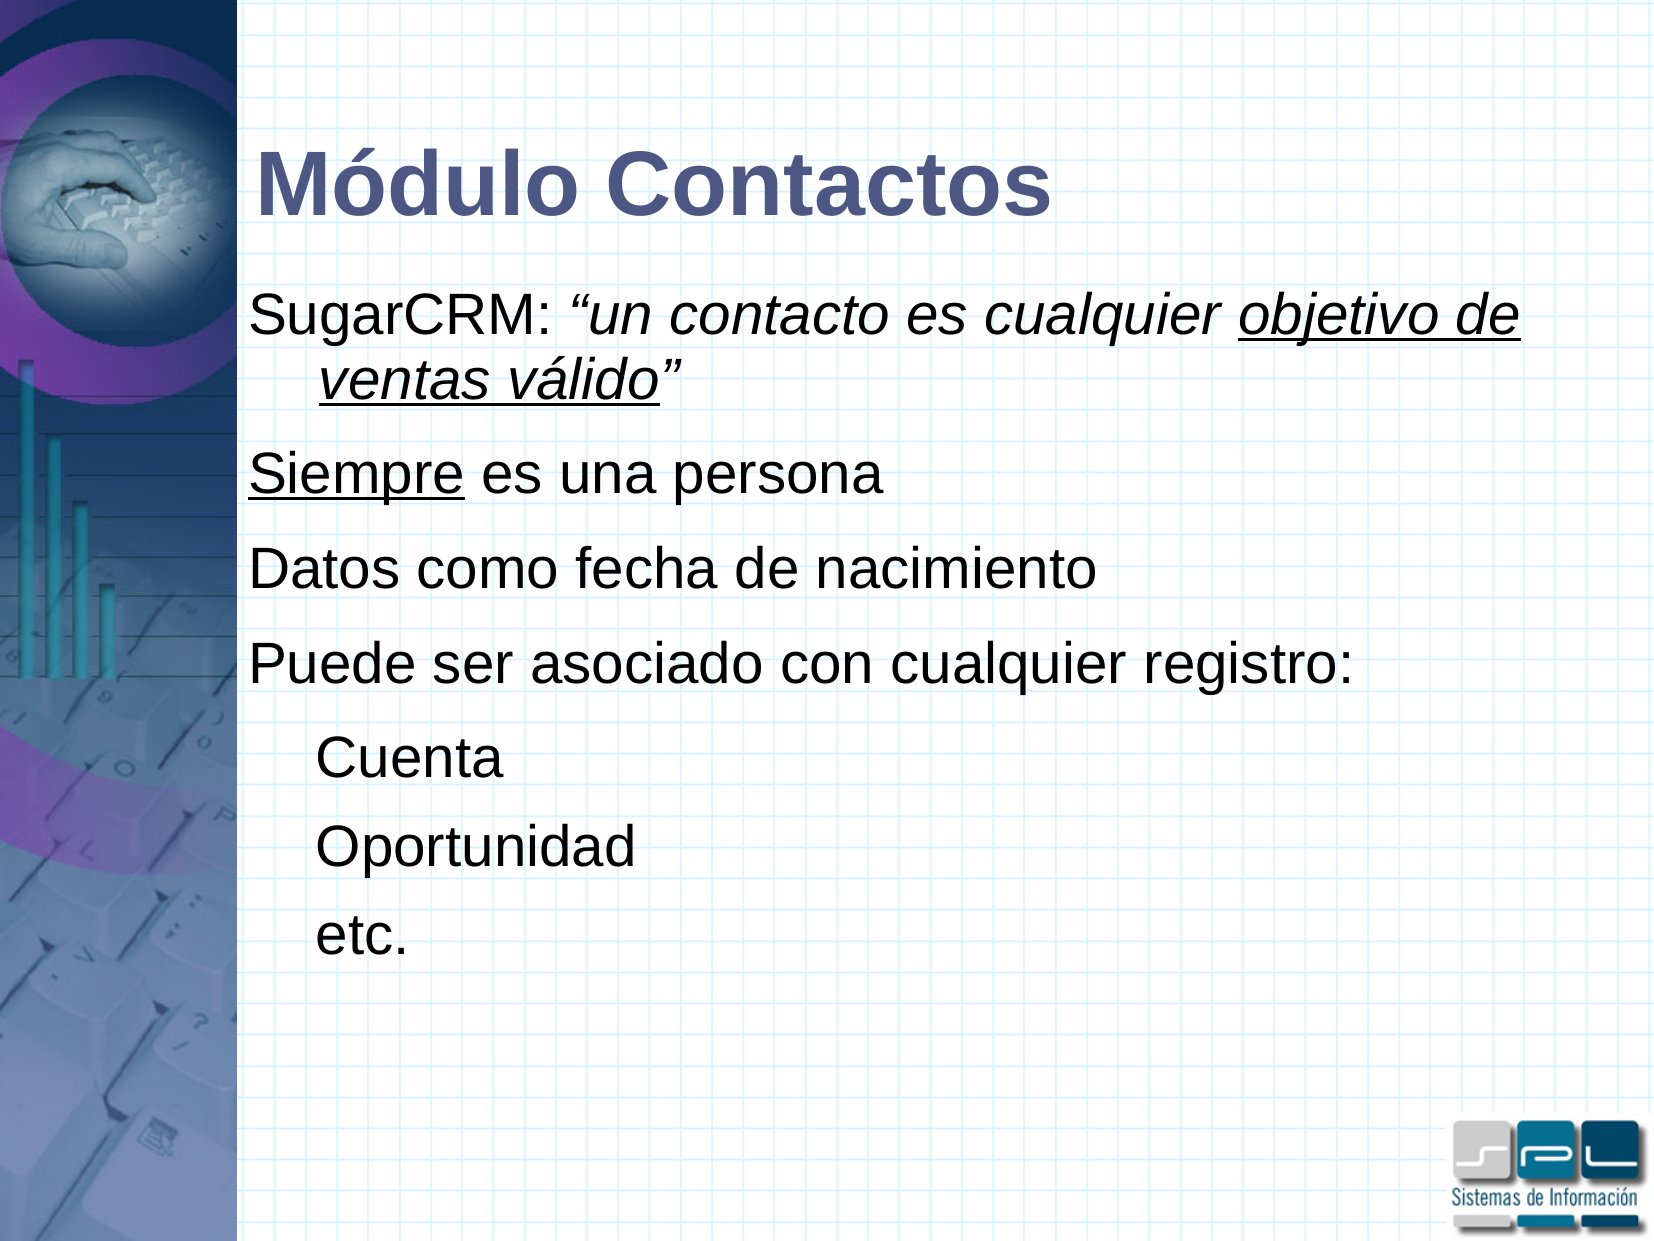

# Módulo Contactos
SugarCRM: “un contacto es cualquier objetivo de ventas válido”
Siempre es una persona
Datos como fecha de nacimiento
Puede ser asociado con cualquier registro:
Cuenta
Oportunidad
etc.